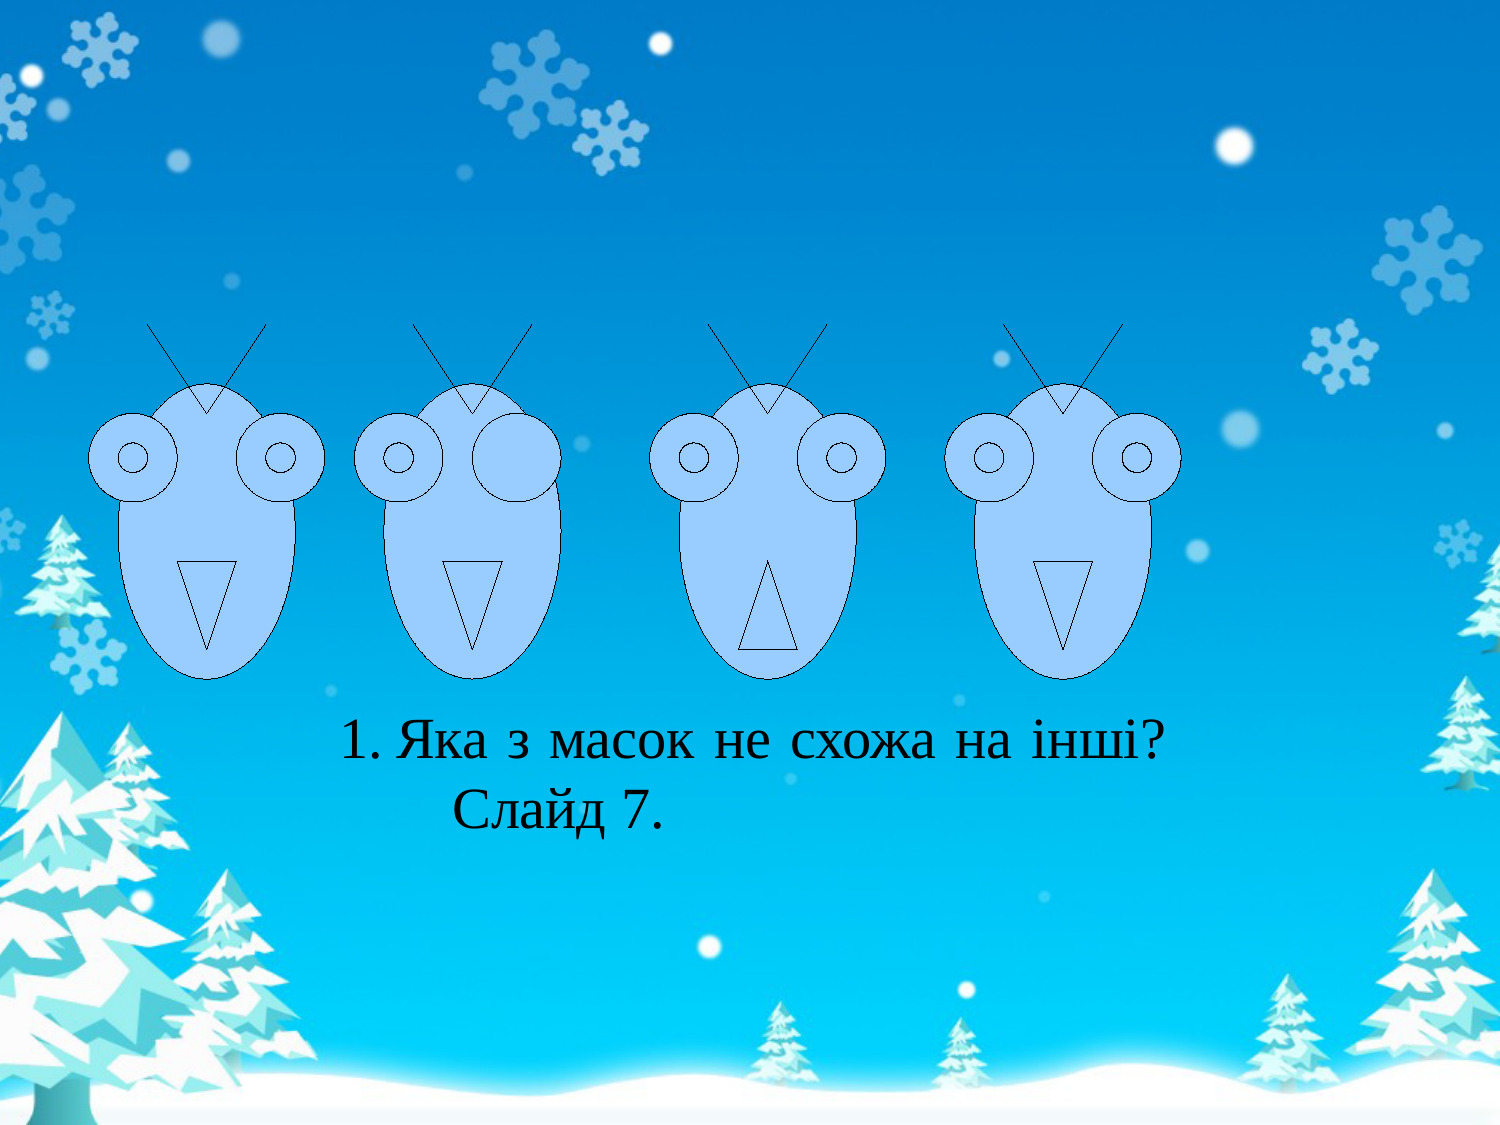

Яка з масок не схожа на інші? Слайд 7.